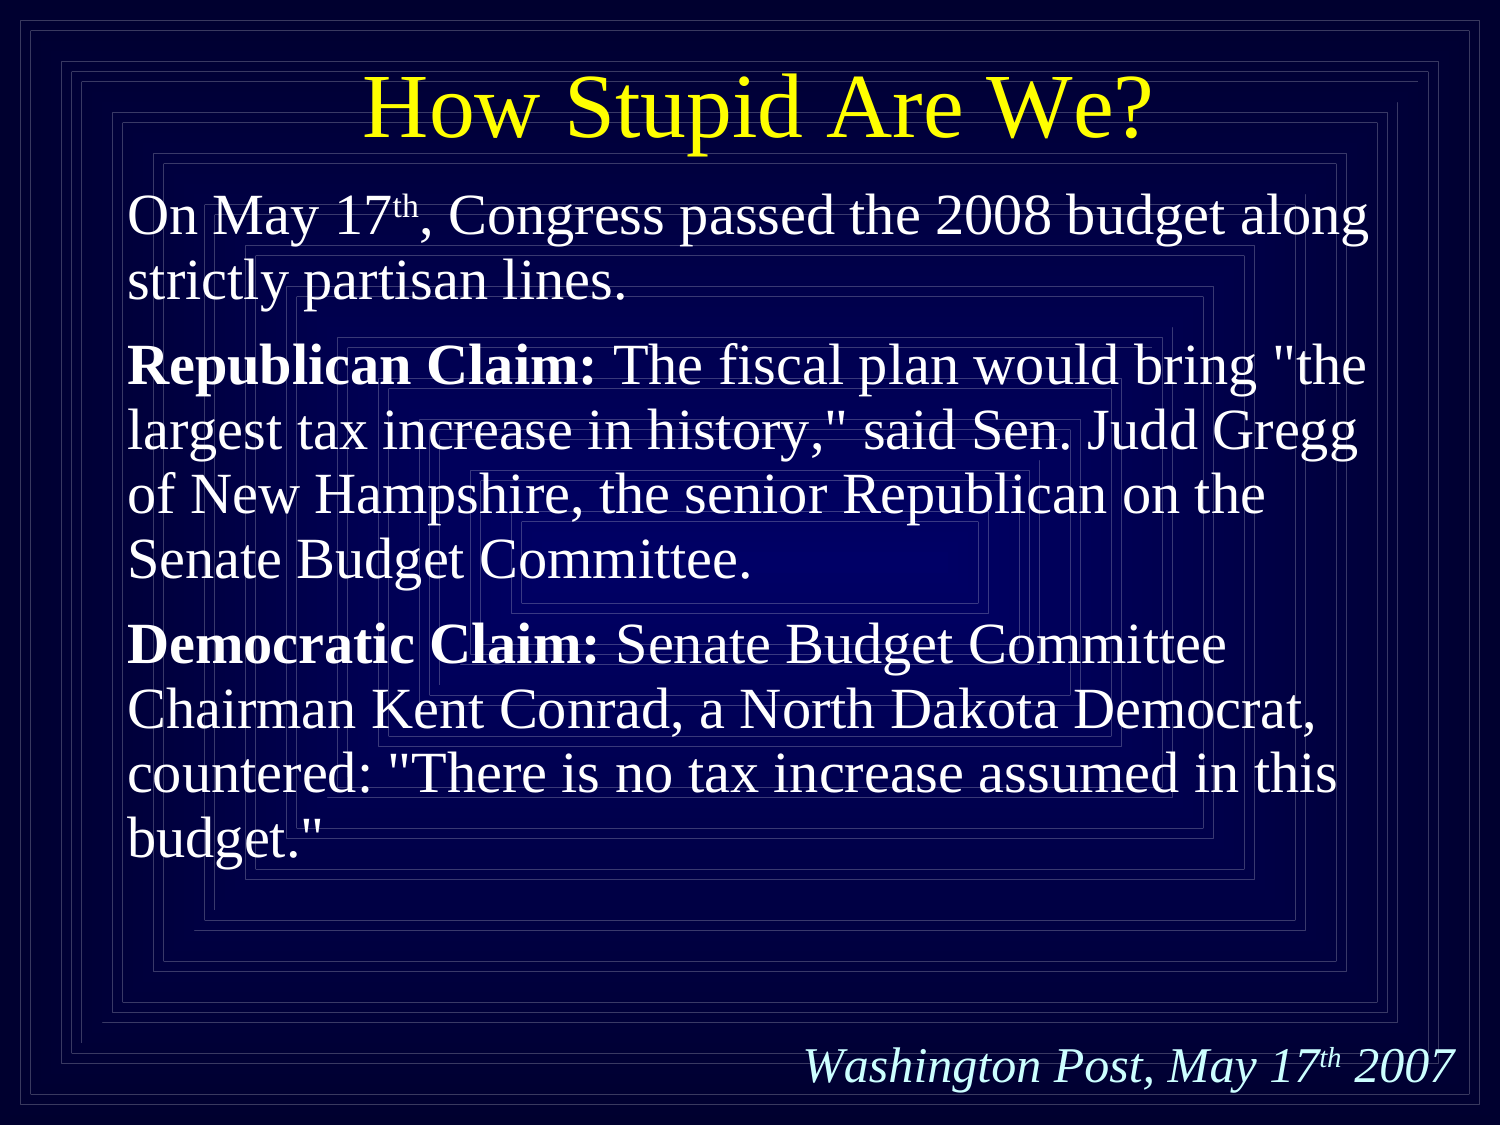

How Stupid Are We?
On May 17th, Congress passed the 2008 budget along strictly partisan lines.
Republican Claim: The fiscal plan would bring "the largest tax increase in history," said Sen. Judd Gregg of New Hampshire, the senior Republican on the Senate Budget Committee.
Democratic Claim: Senate Budget Committee Chairman Kent Conrad, a North Dakota Democrat, countered: "There is no tax increase assumed in this budget."
Washington Post, May 17th 2007